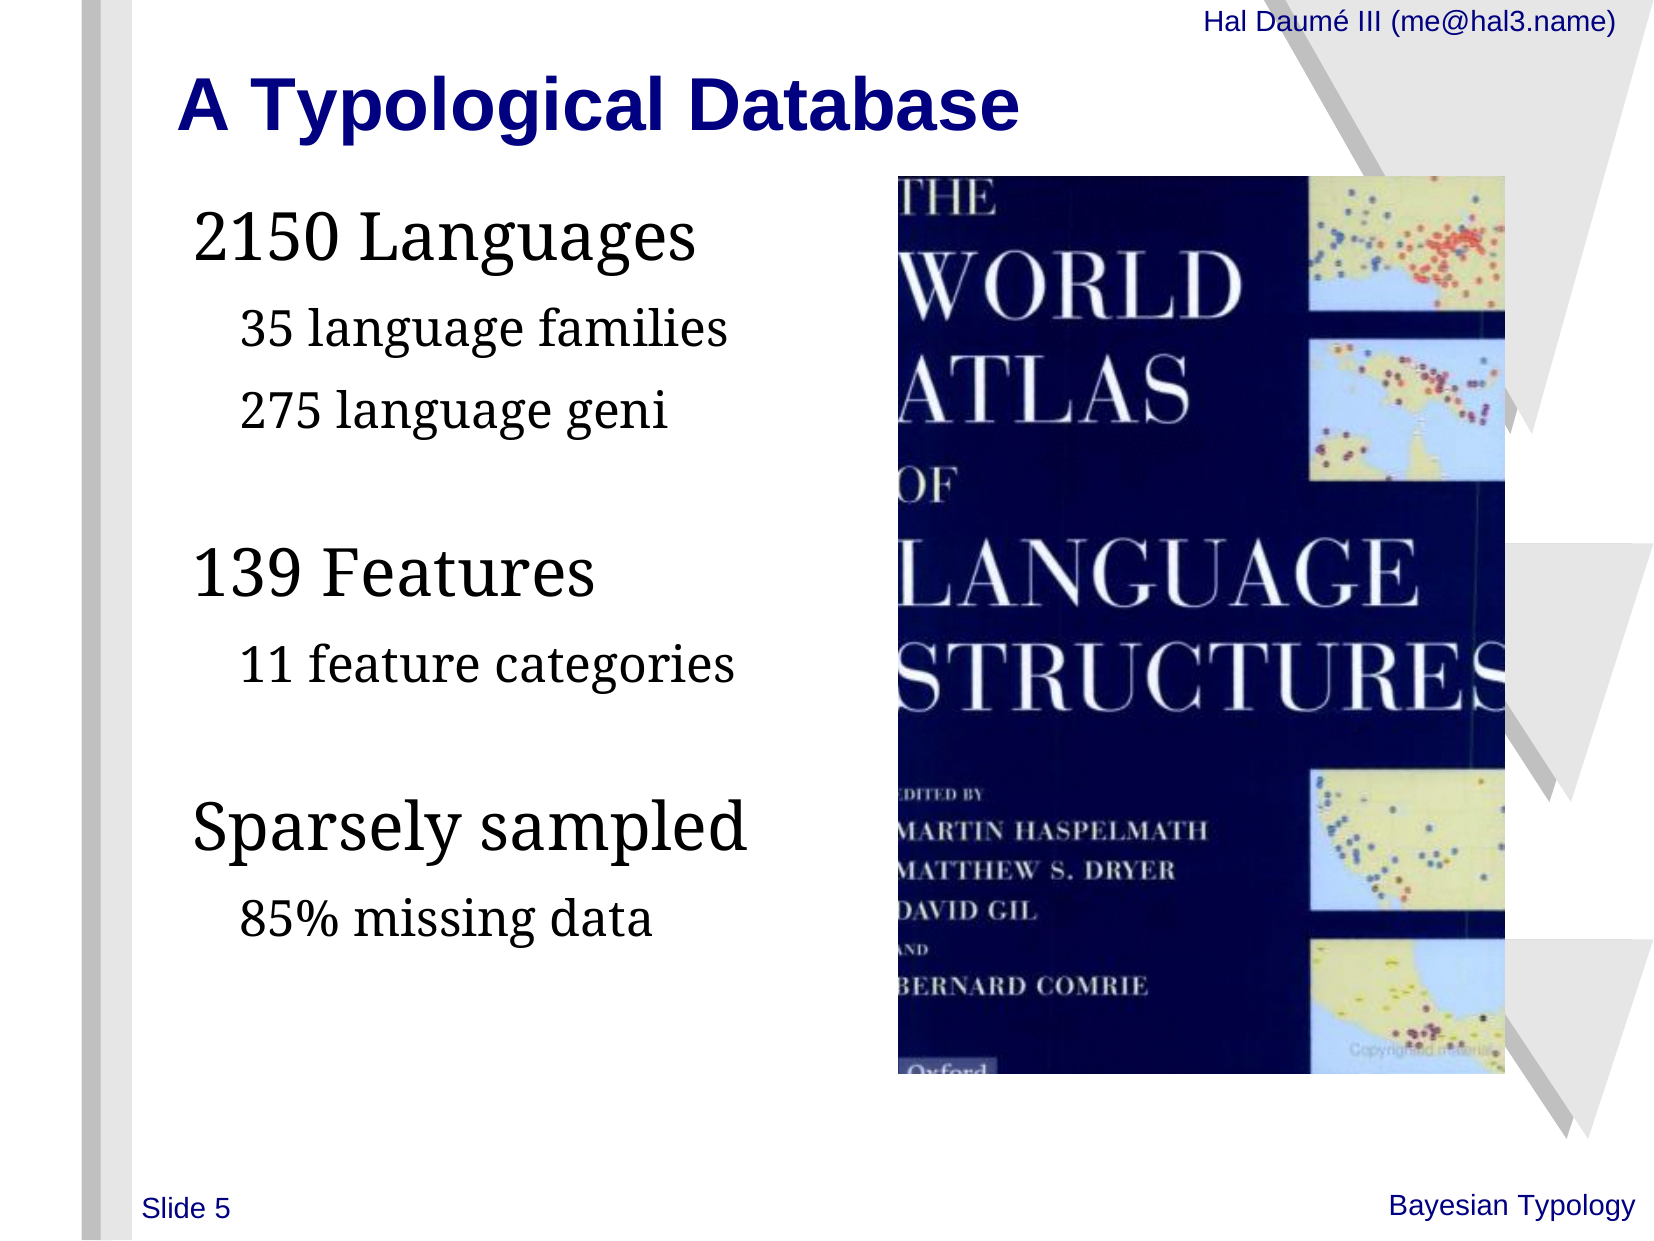

# A Typological Database
2150 Languages
35 language families
275 language geni
139 Features
11 feature categories
Sparsely sampled
85% missing data